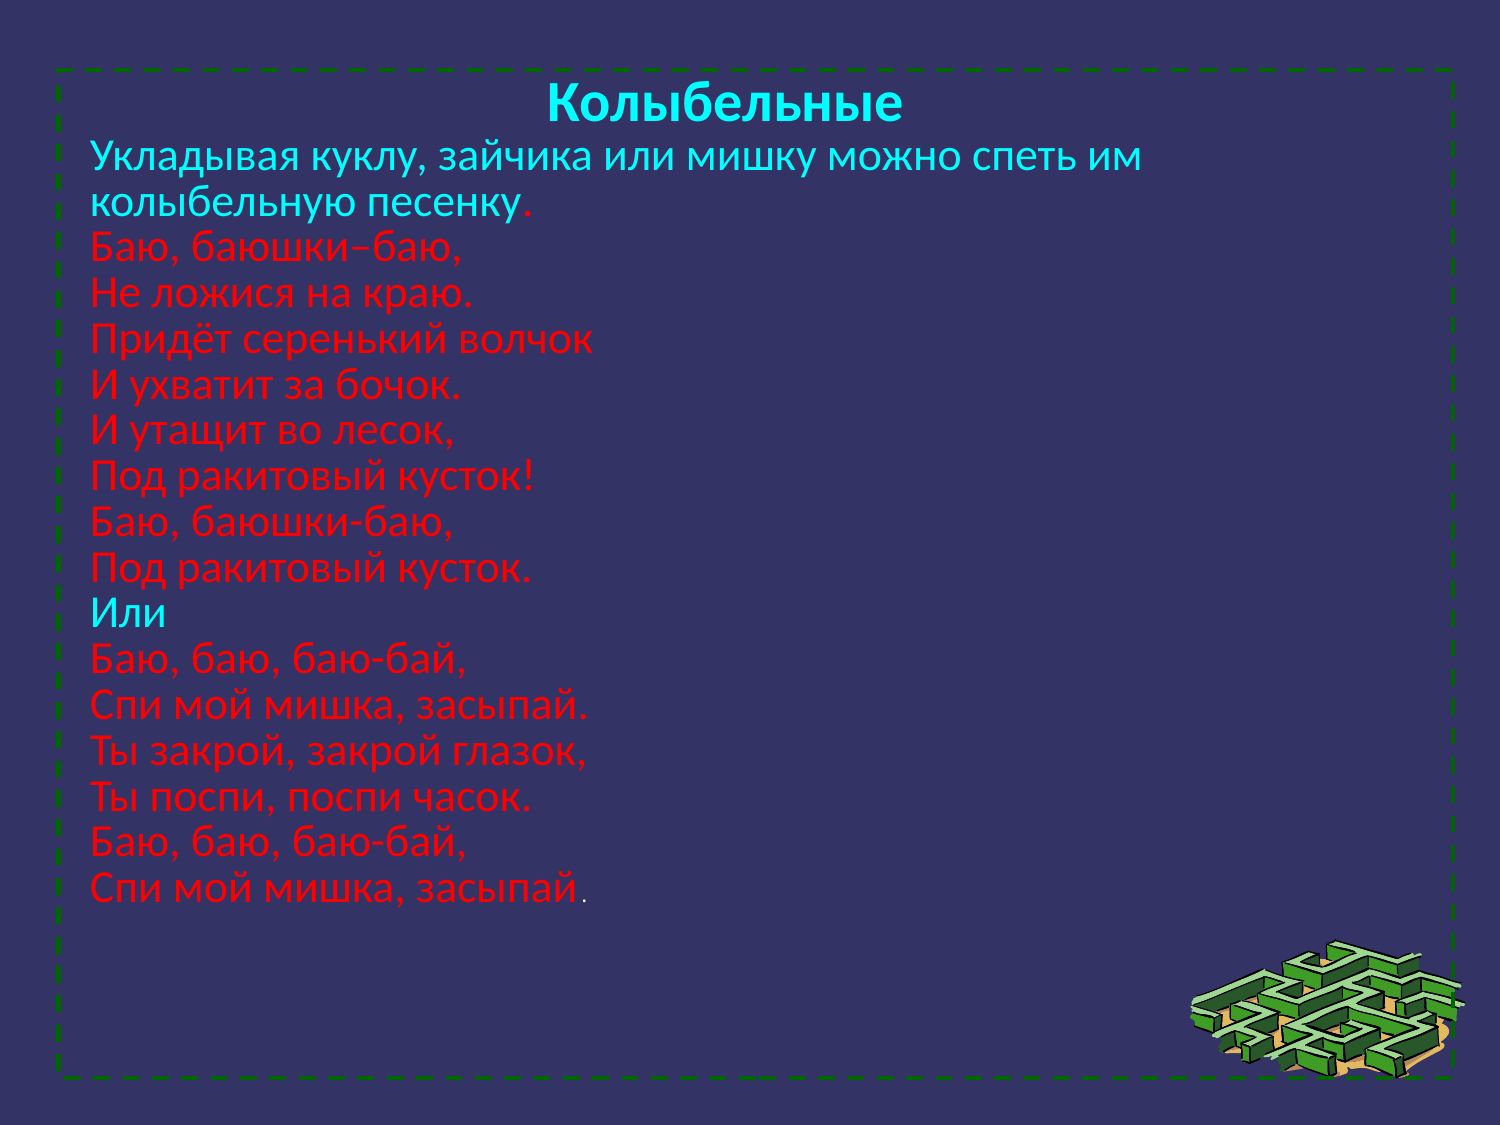

Колыбельные
Укладывая куклу, зайчика или мишку можно спеть им колыбельную песенку.
Баю, баюшки–баю,
Не ложися на краю.
Придёт серенький волчок
И ухватит за бочок.
И утащит во лесок,
Под ракитовый кусток!
Баю, баюшки-баю,
Под ракитовый кусток.
Или
Баю, баю, баю-бай,
Спи мой мишка, засыпай.
Ты закрой, закрой глазок,
Ты поспи, поспи часок.
Баю, баю, баю-бай,
Спи мой мишка, засыпай.
#